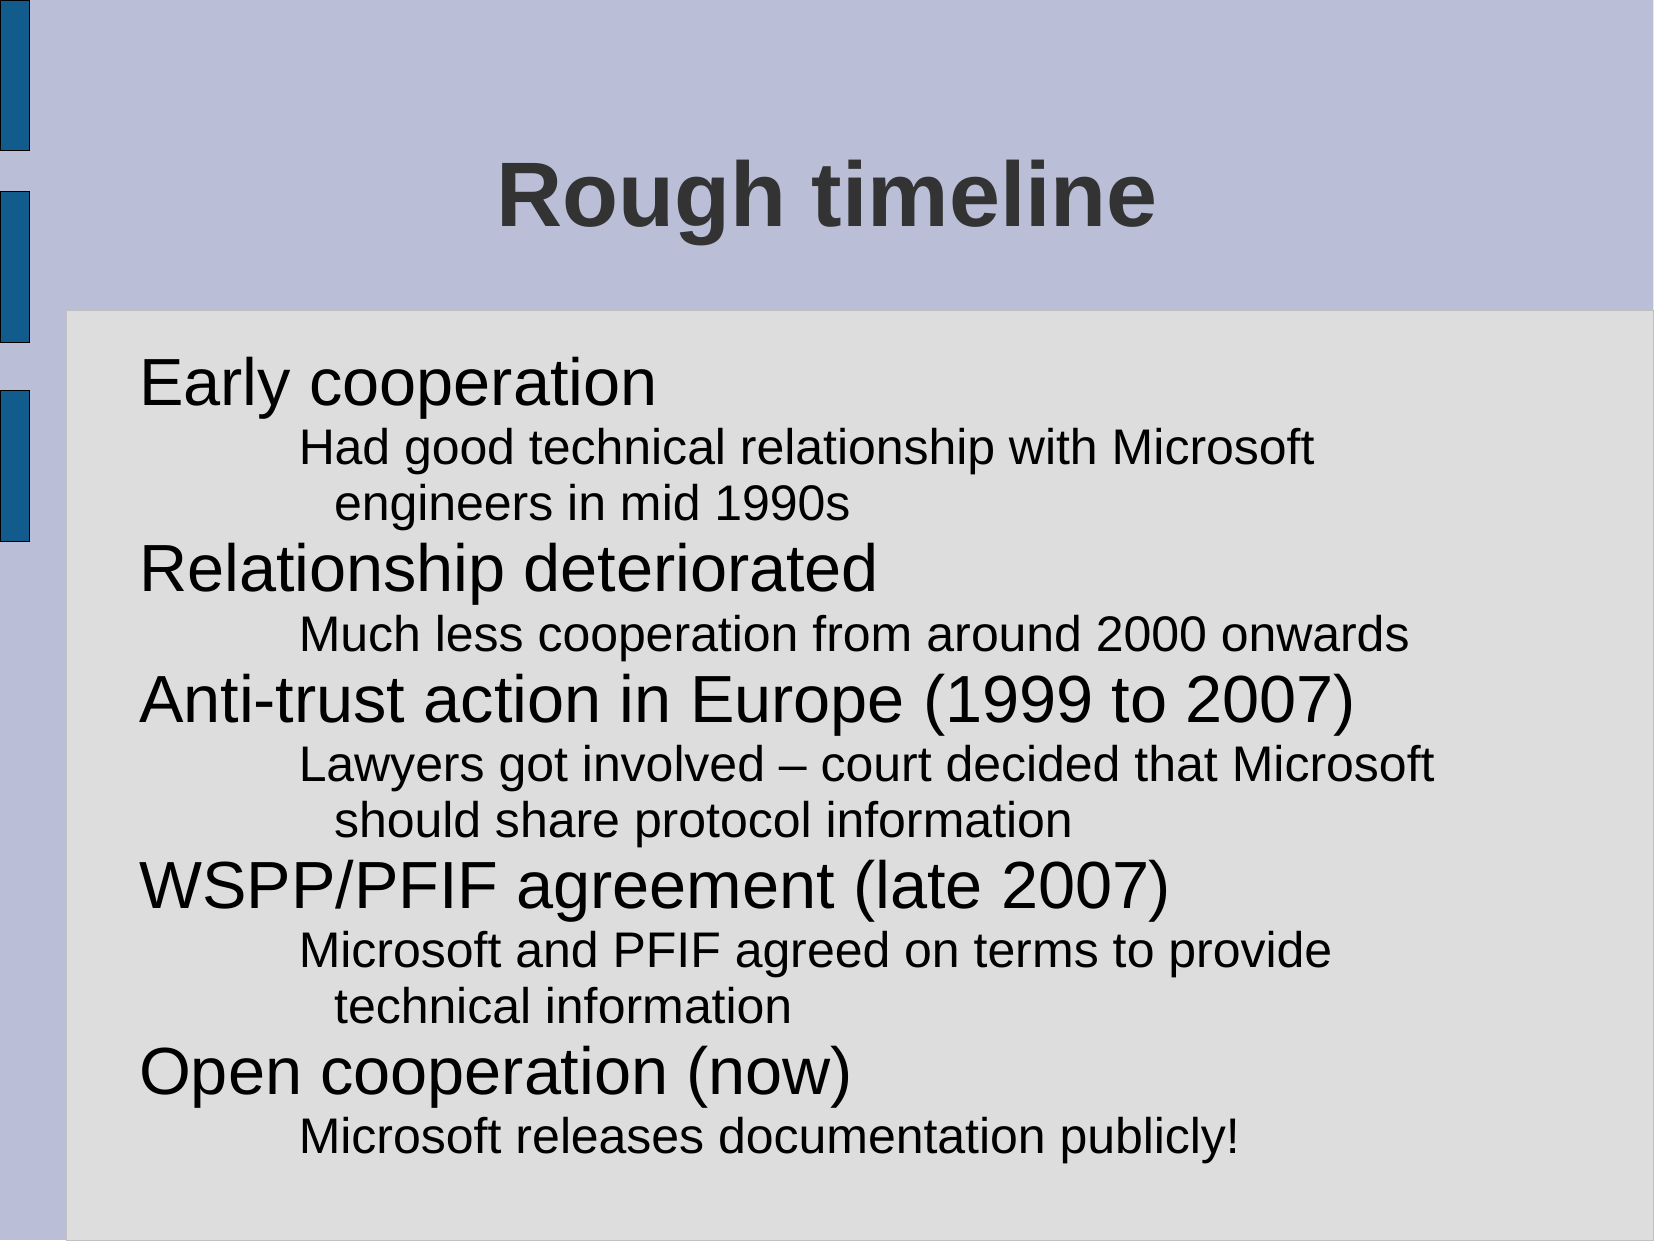

# Rough timeline
Early cooperation
Had good technical relationship with Microsoft engineers in mid 1990s
Relationship deteriorated
Much less cooperation from around 2000 onwards
Anti-trust action in Europe (1999 to 2007)
Lawyers got involved – court decided that Microsoft should share protocol information
WSPP/PFIF agreement (late 2007)
Microsoft and PFIF agreed on terms to provide technical information
Open cooperation (now)
Microsoft releases documentation publicly!